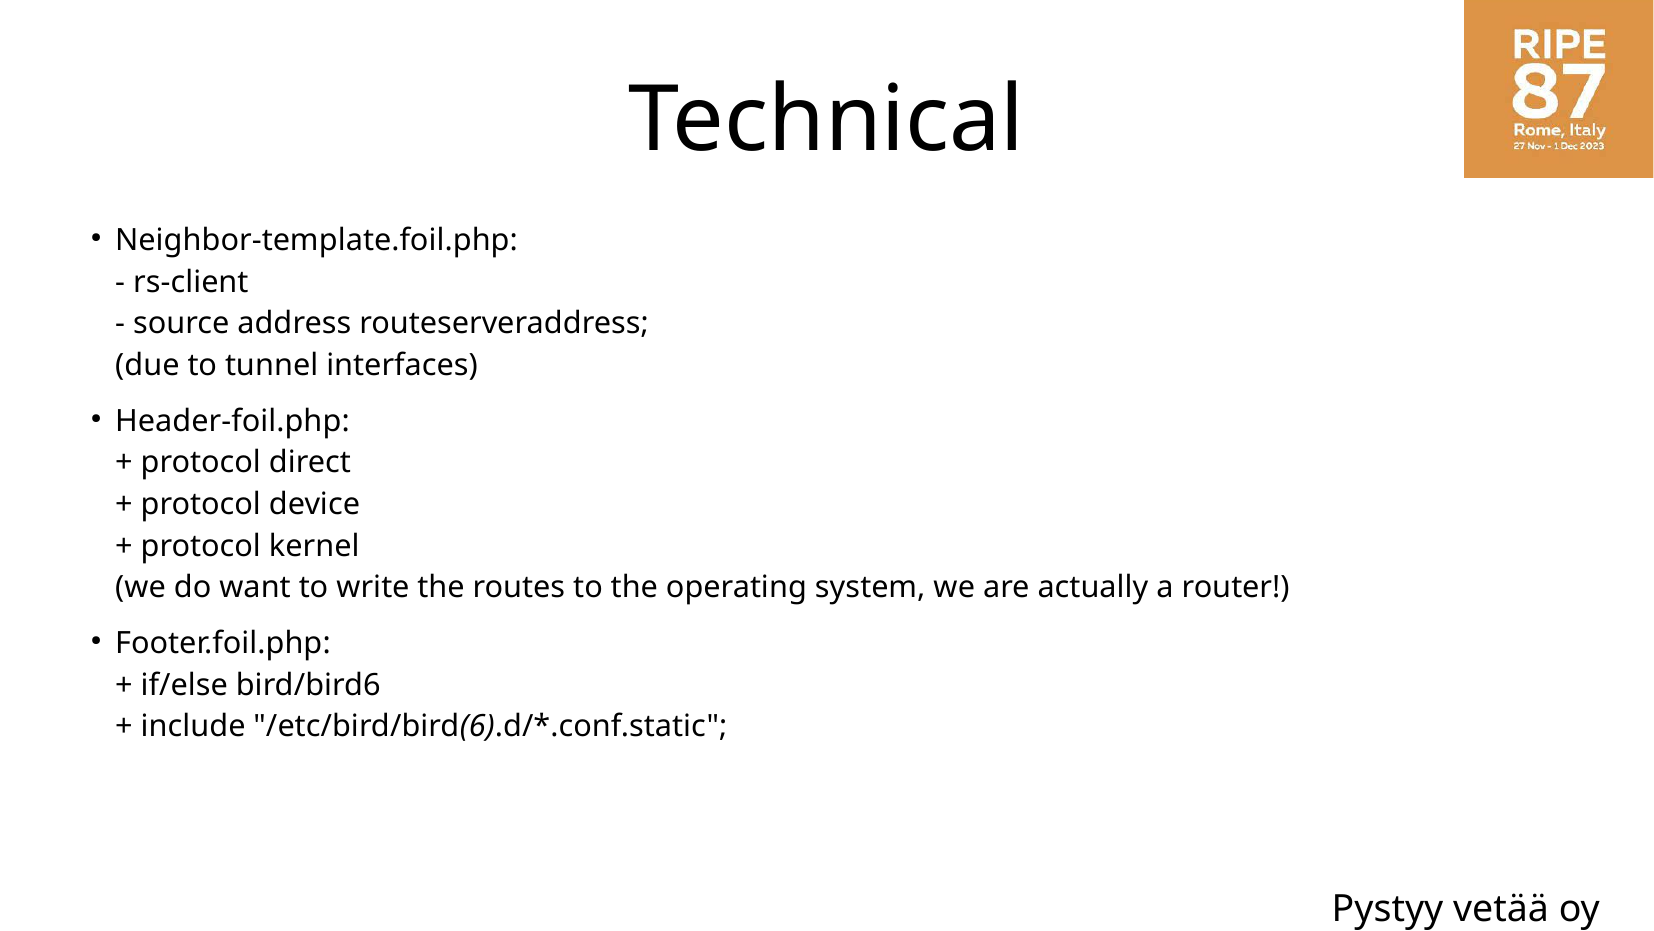

# Technical
Neighbor-template.foil.php:
- rs-client
- source address routeserveraddress;
(due to tunnel interfaces)
Header-foil.php:
+ protocol direct
+ protocol device
+ protocol kernel
(we do want to write the routes to the operating system, we are actually a router!)
Footer.foil.php:
+ if/else bird/bird6
+ include "/etc/bird/bird(6).d/*.conf.static";
Pystyy vetää oy